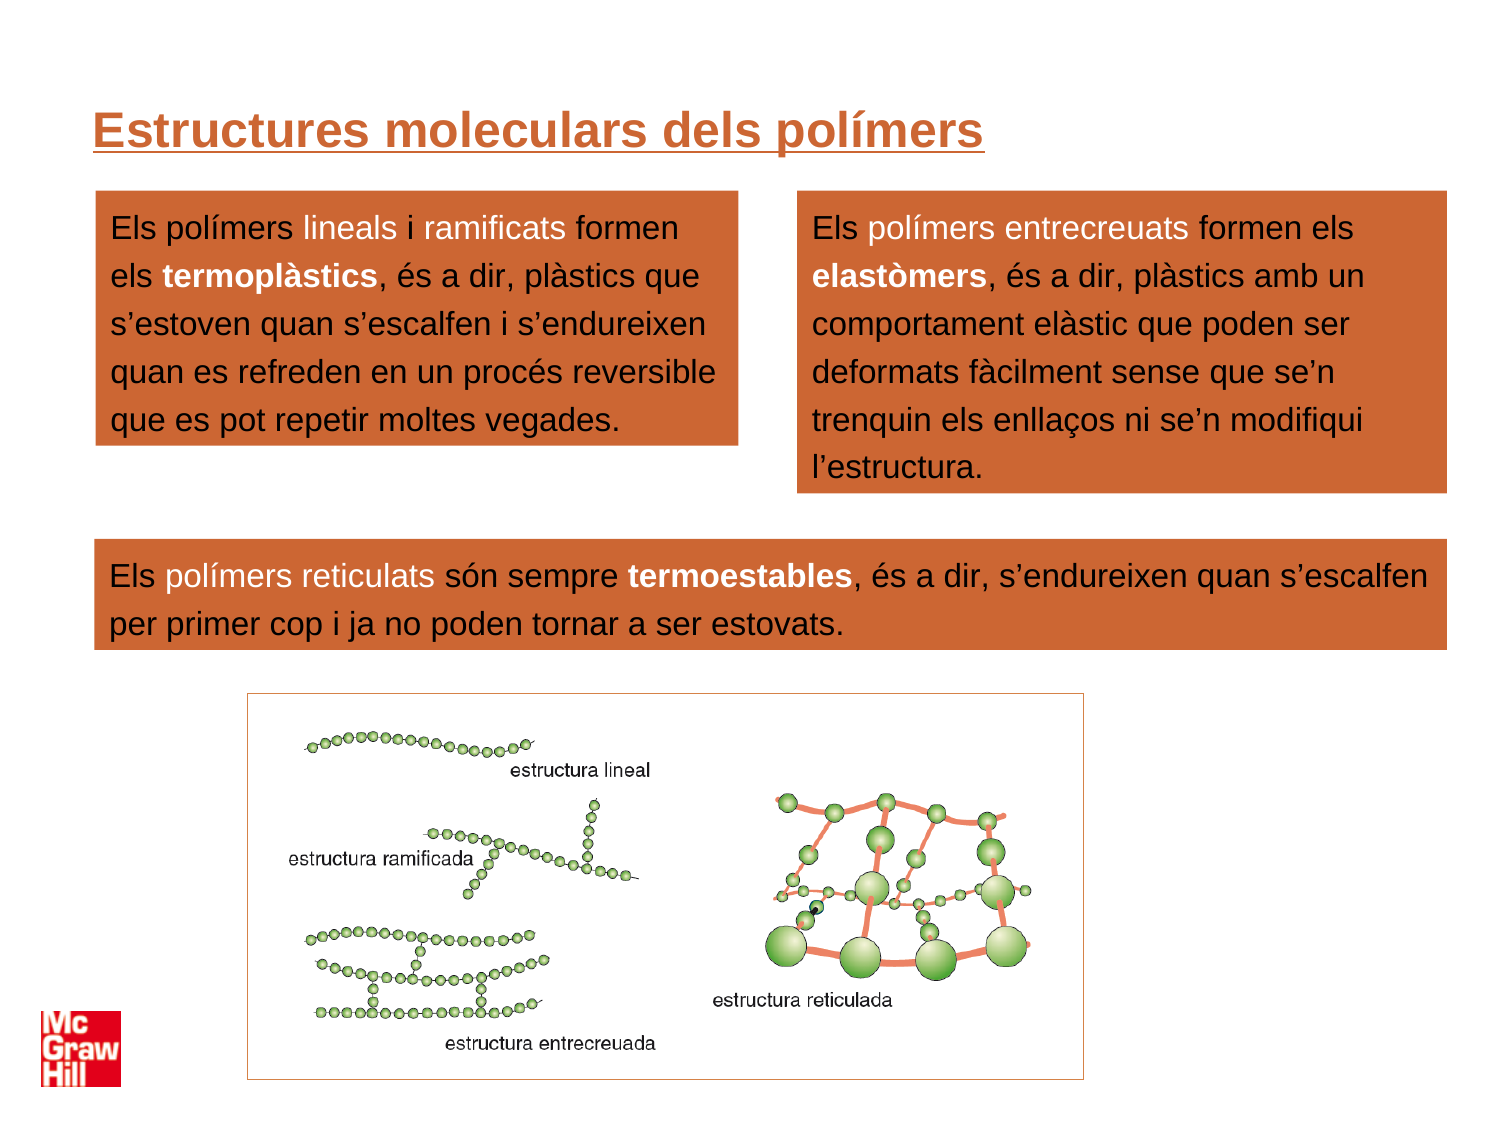

Estructures moleculars dels polímers
Els polímers lineals i ramificats formen els termoplàstics, és a dir, plàstics que s’estoven quan s’escalfen i s’endureixen quan es refreden en un procés reversible que es pot repetir moltes vegades.
Els polímers entrecreuats formen els elastòmers, és a dir, plàstics amb un comportament elàstic que poden ser deformats fàcilment sense que se’n trenquin els enllaços ni se’n modifiqui l’estructura.
Els polímers reticulats són sempre termoestables, és a dir, s’endureixen quan s’escalfen per primer cop i ja no poden tornar a ser estovats.